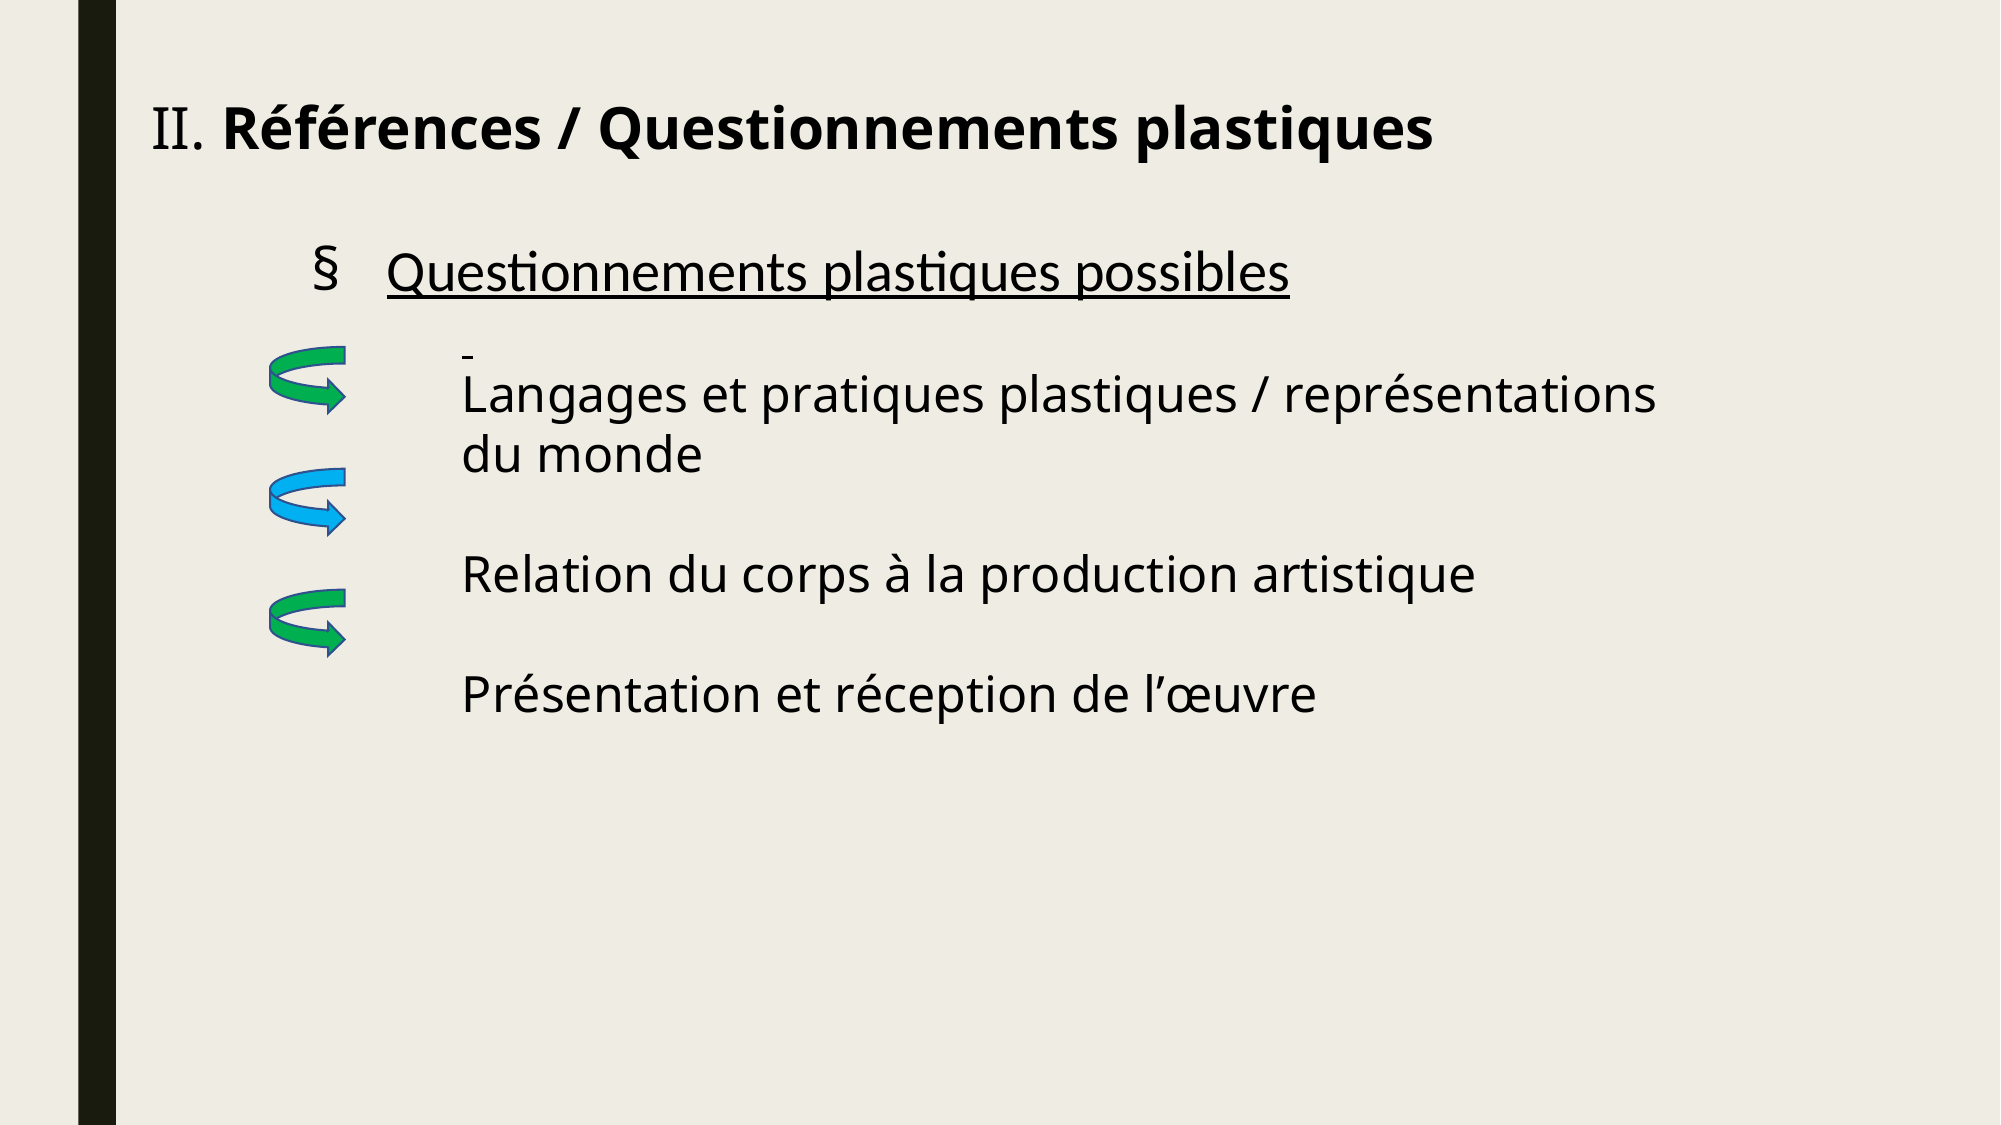

II. Références / Questionnements plastiques
Questionnements plastiques possibles
Langages et pratiques plastiques / représentations du monde
Relation du corps à la production artistique
Présentation et réception de l’œuvre